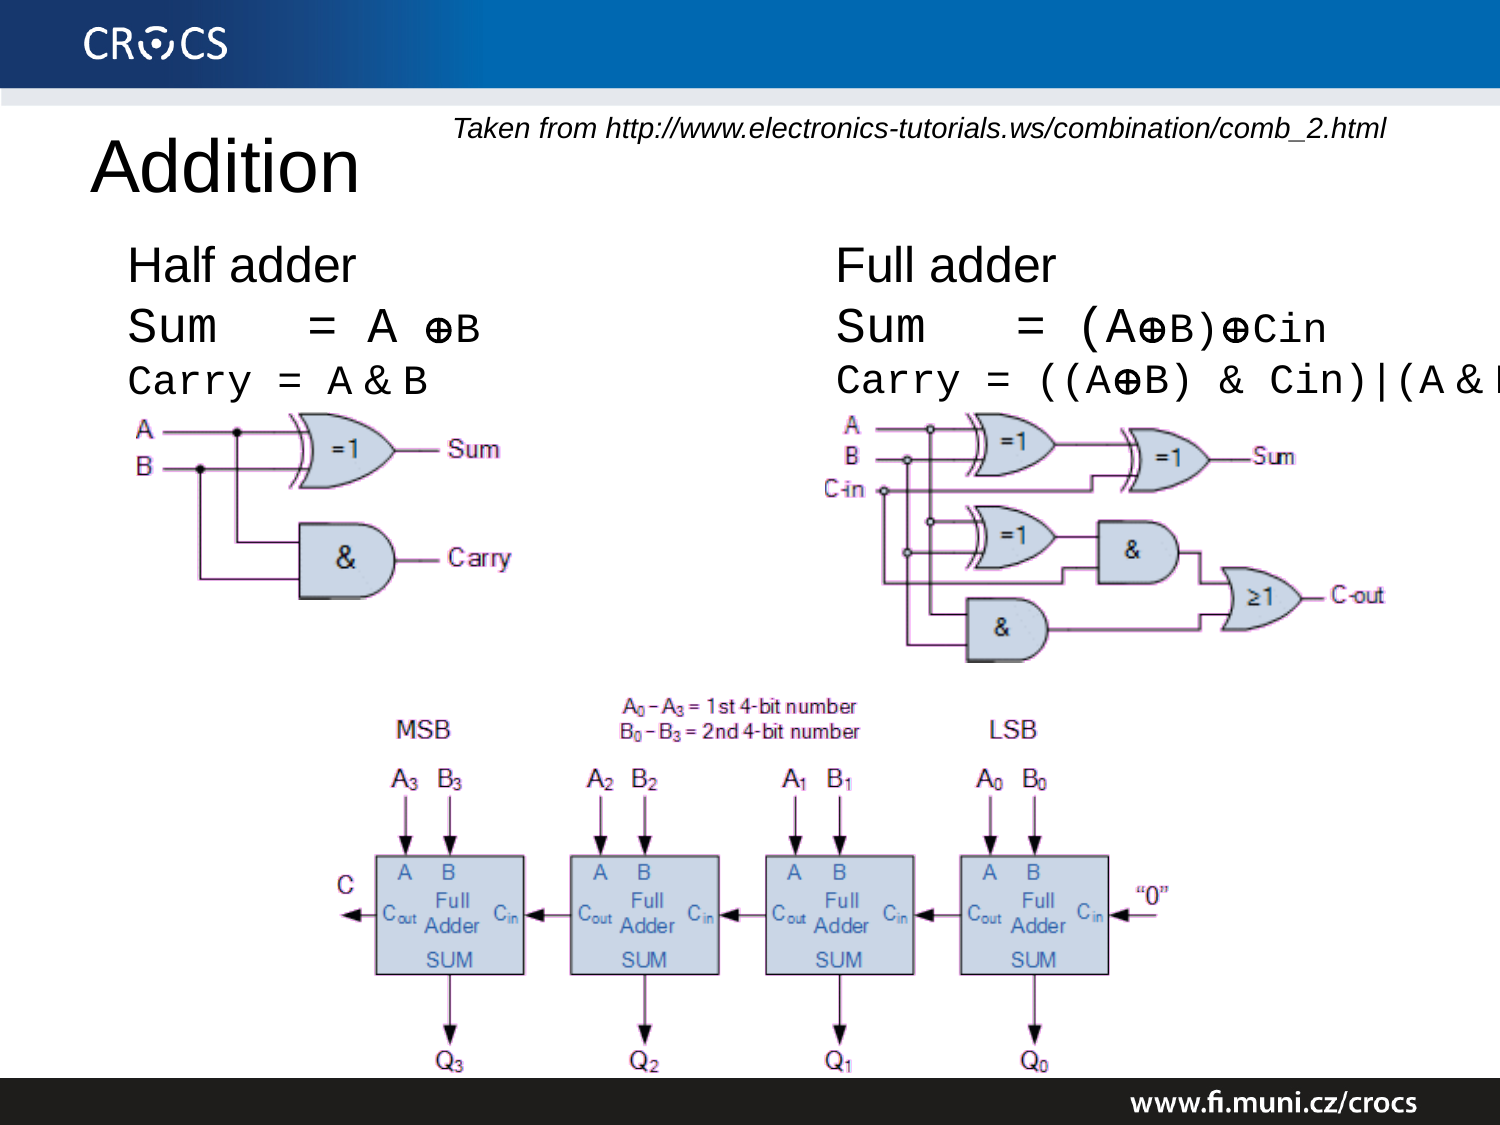

Taken from http://www.electronics-tutorials.ws/combination/comb_2.html
Addition
Half adder
Sum = A B
Carry = A & B
Full adder
Sum = (AB)Cin
Carry = ((AB) & Cin)|(A & B)